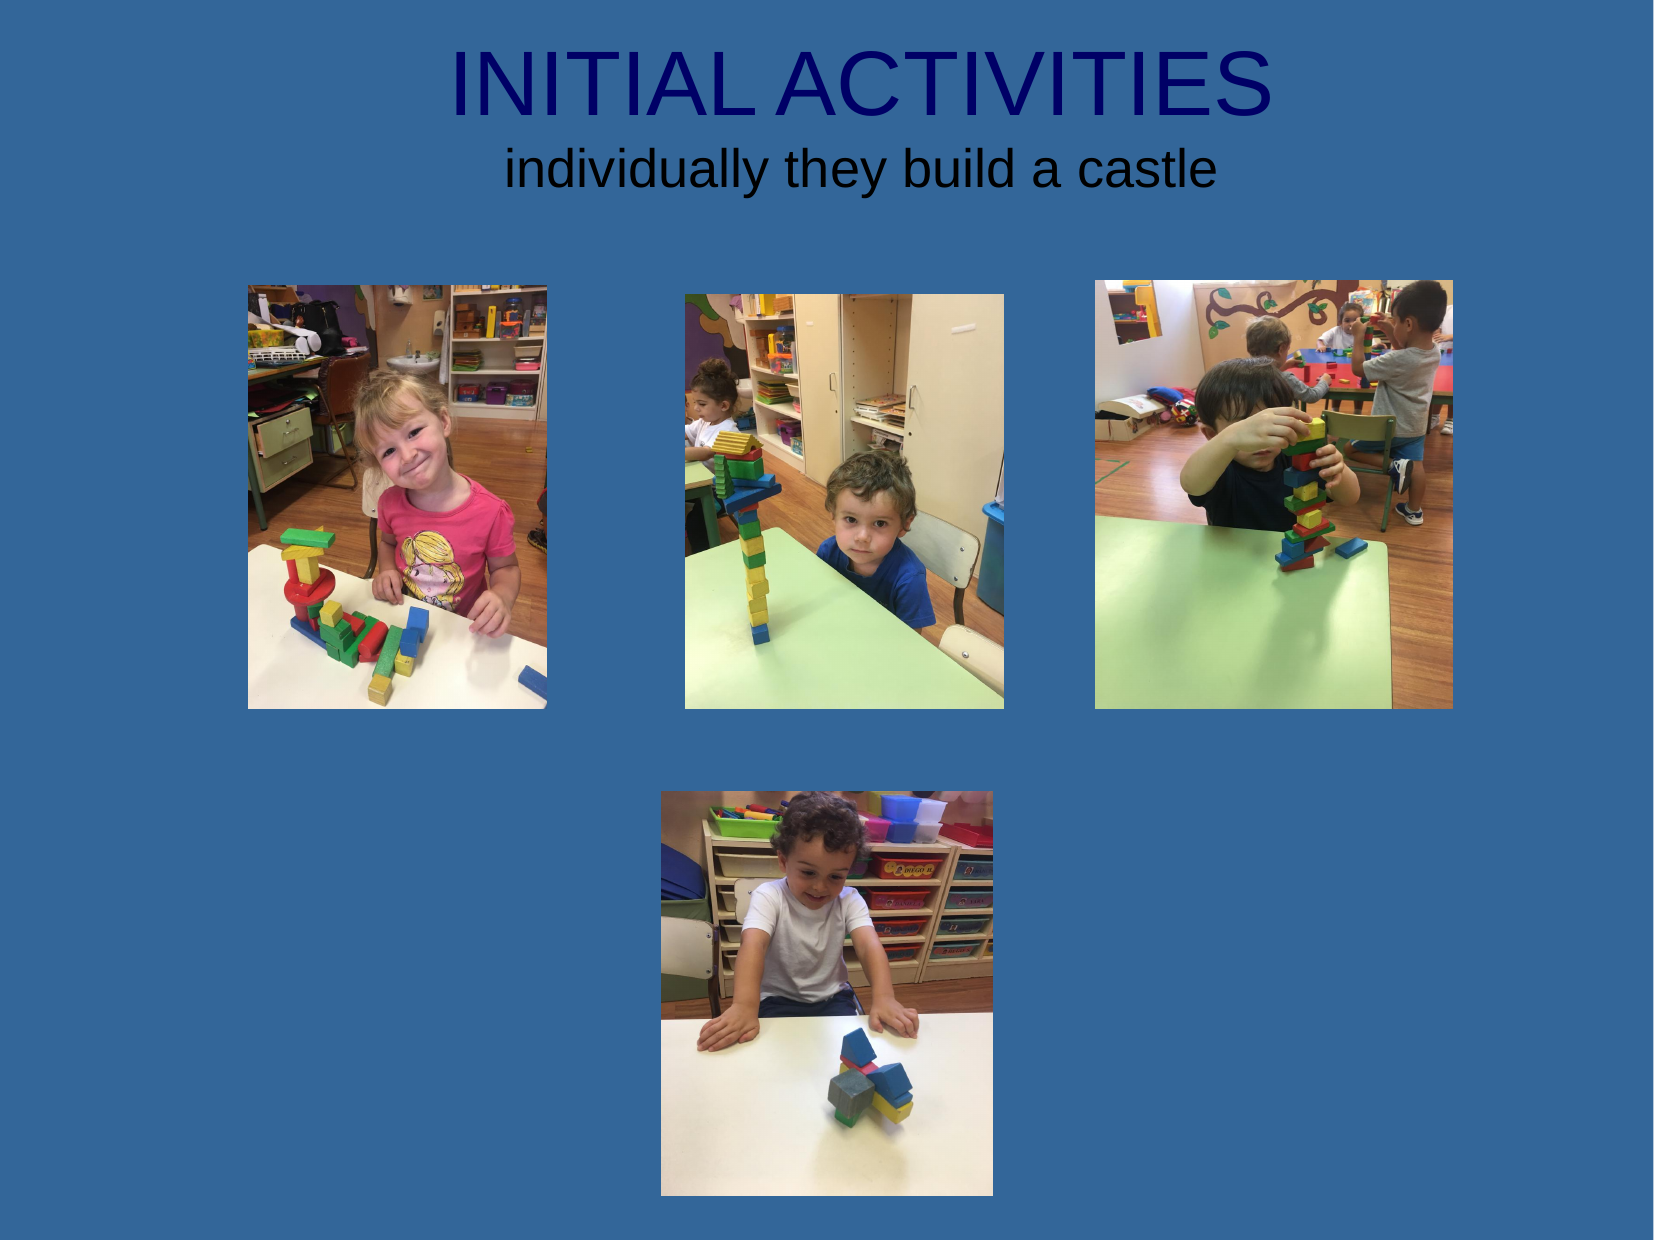

# INITIAL ACTIVITIES individually they build a castle